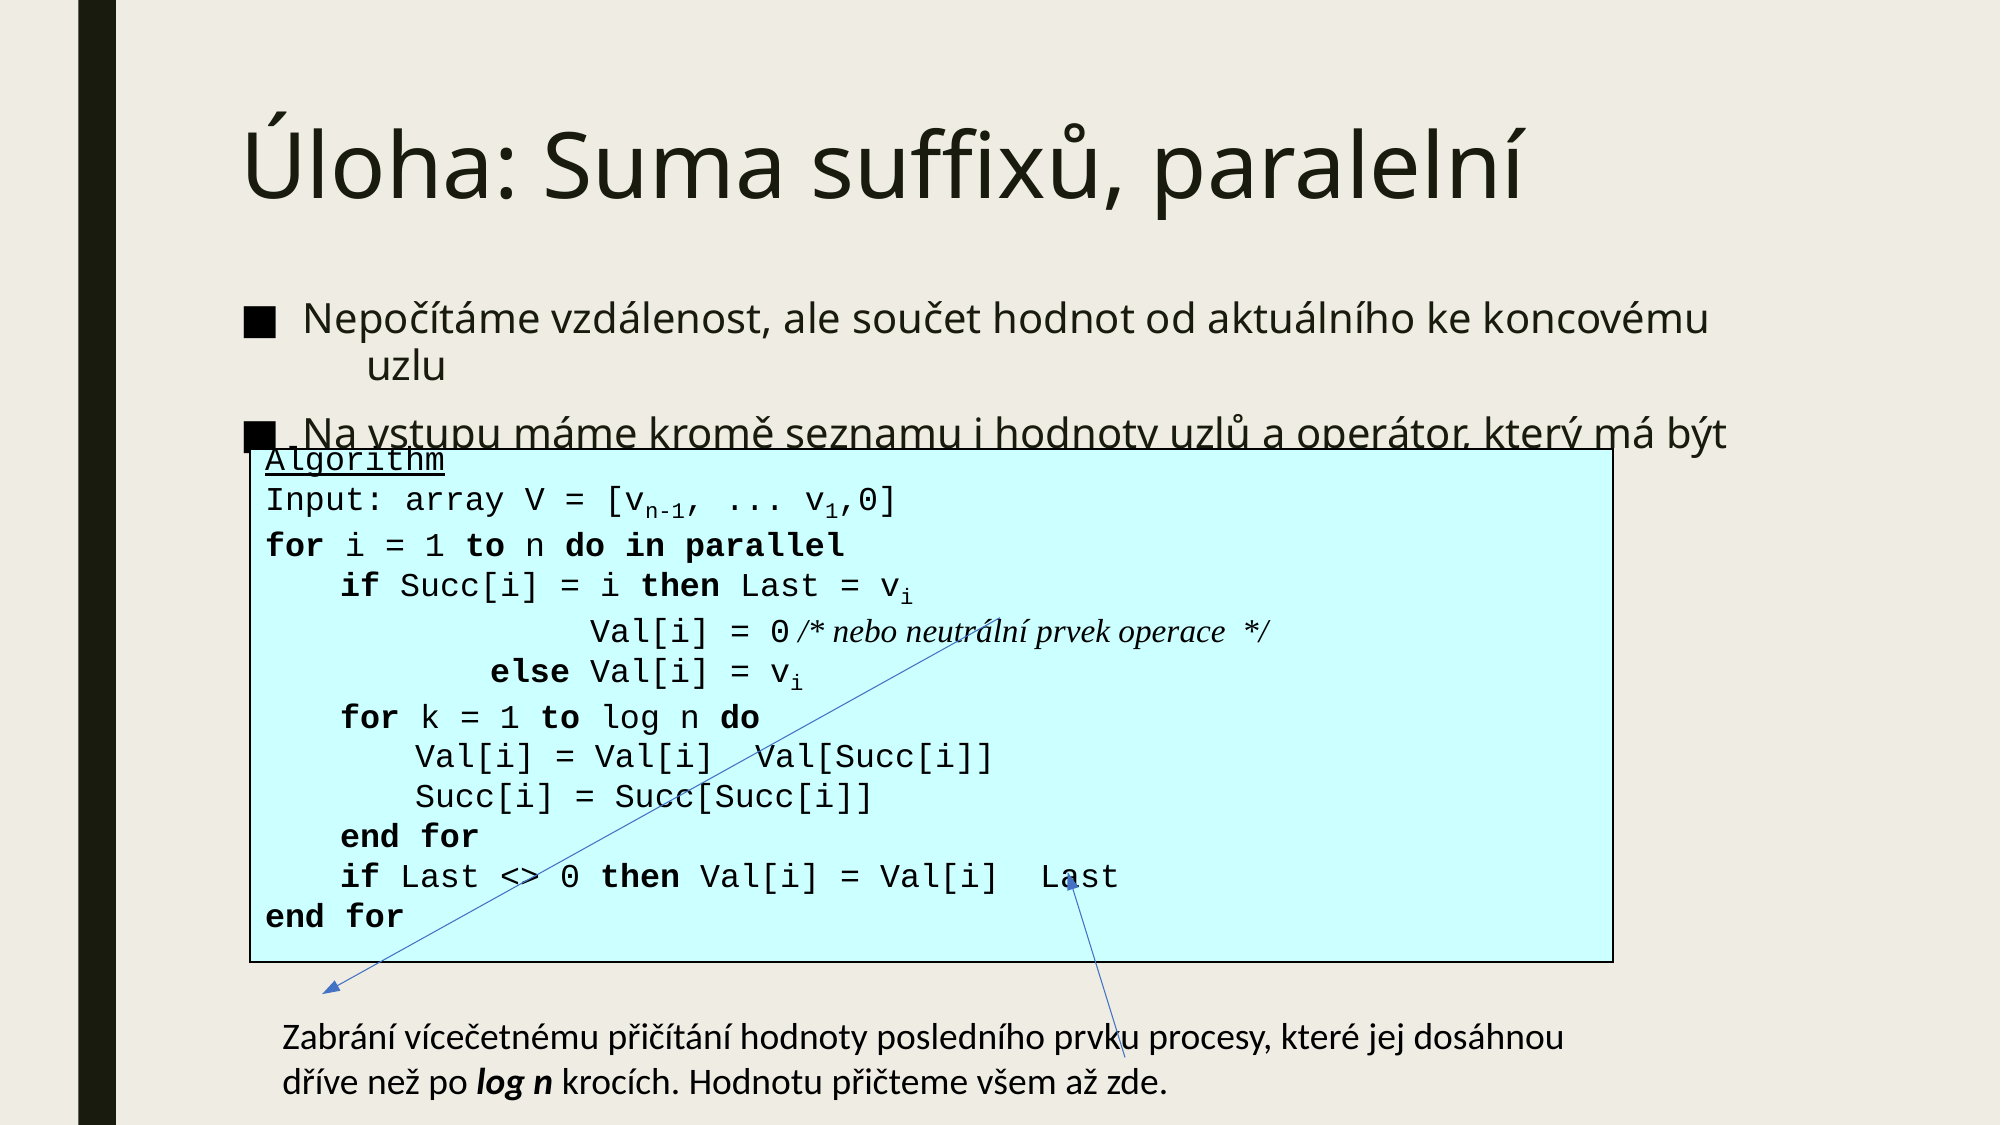

# Úloha: Suma suffixů, paralelní
Nepočítáme vzdálenost, ale součet hodnot od aktuálního ke koncovému uzlu
Na vstupu máme kromě seznamu i hodnoty uzlů a operátor, který má být použit
Algorithm
Input: array V = [vn-1, ... v1,0]
for i = 1 to n do in parallel
	if Succ[i] = i then Last = vi
			 Val[i] = 0 /* nebo neutrální prvek operace */
			else Val[i] = vi
	for k = 1 to log n do
		Val[i] = Val[i] Val[Succ[i]]
		Succ[i] = Succ[Succ[i]]
	end for
	if Last <> 0 then Val[i] = Val[i] Last
end for
Zabrání vícečetnému přičítání hodnoty posledního prvku procesy, které jej dosáhnou
dříve než po log n krocích. Hodnotu přičteme všem až zde.